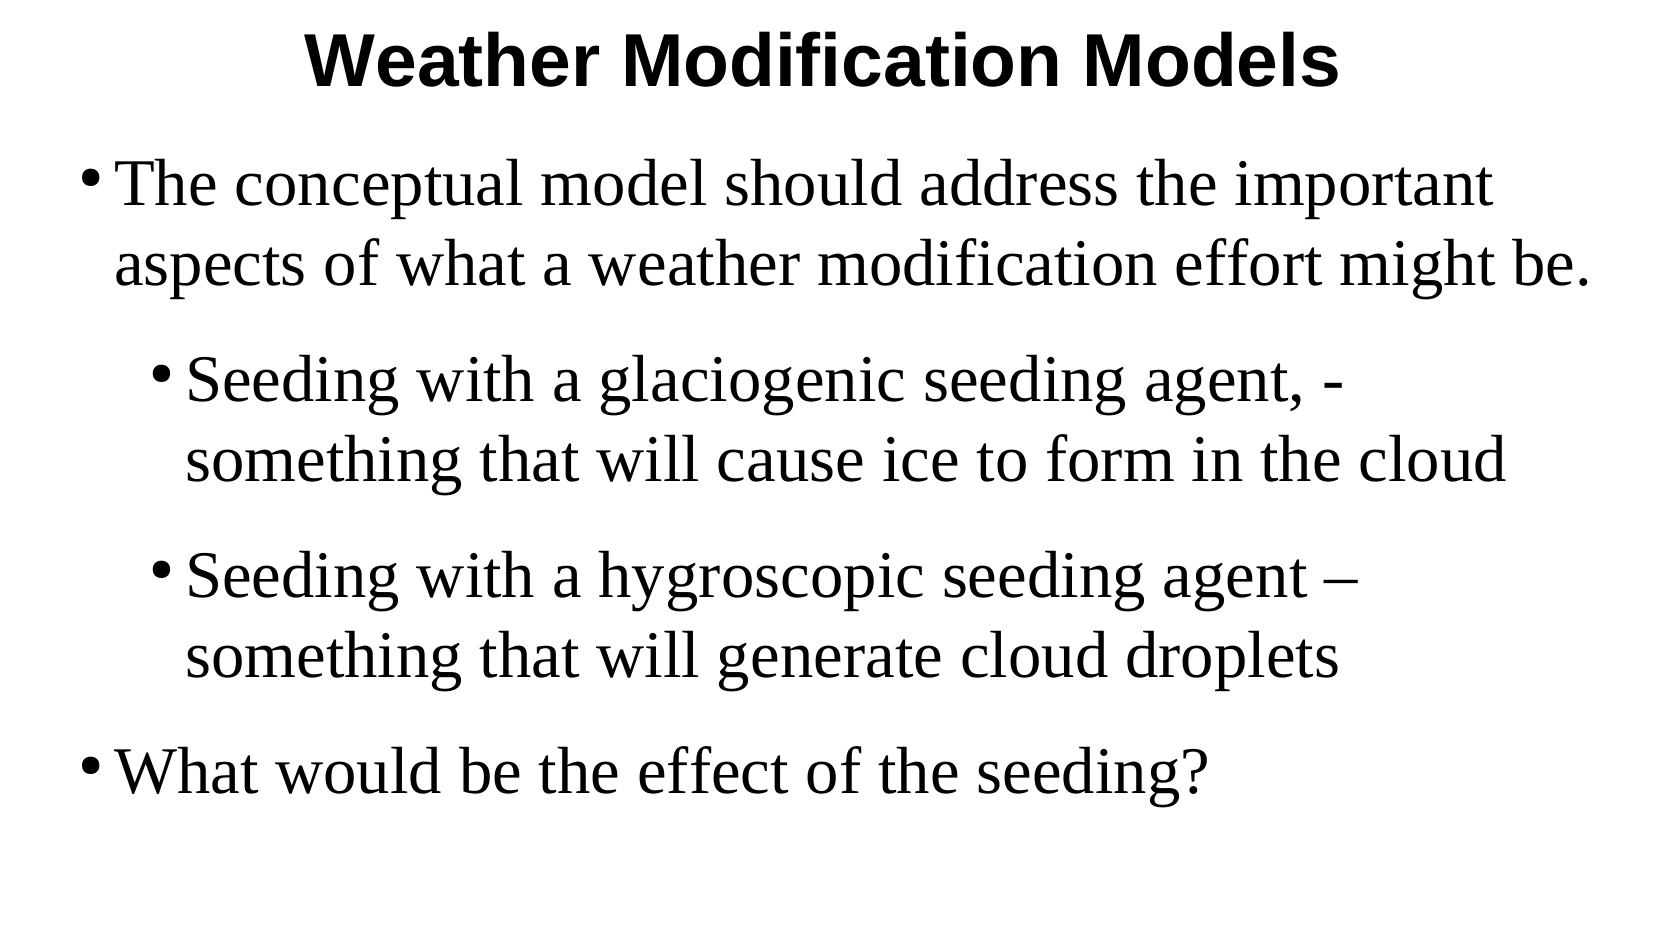

# Weather Modification Models
The conceptual model should address the important aspects of what a weather modification effort might be.
Seeding with a glaciogenic seeding agent, - something that will cause ice to form in the cloud
Seeding with a hygroscopic seeding agent – something that will generate cloud droplets
What would be the effect of the seeding?